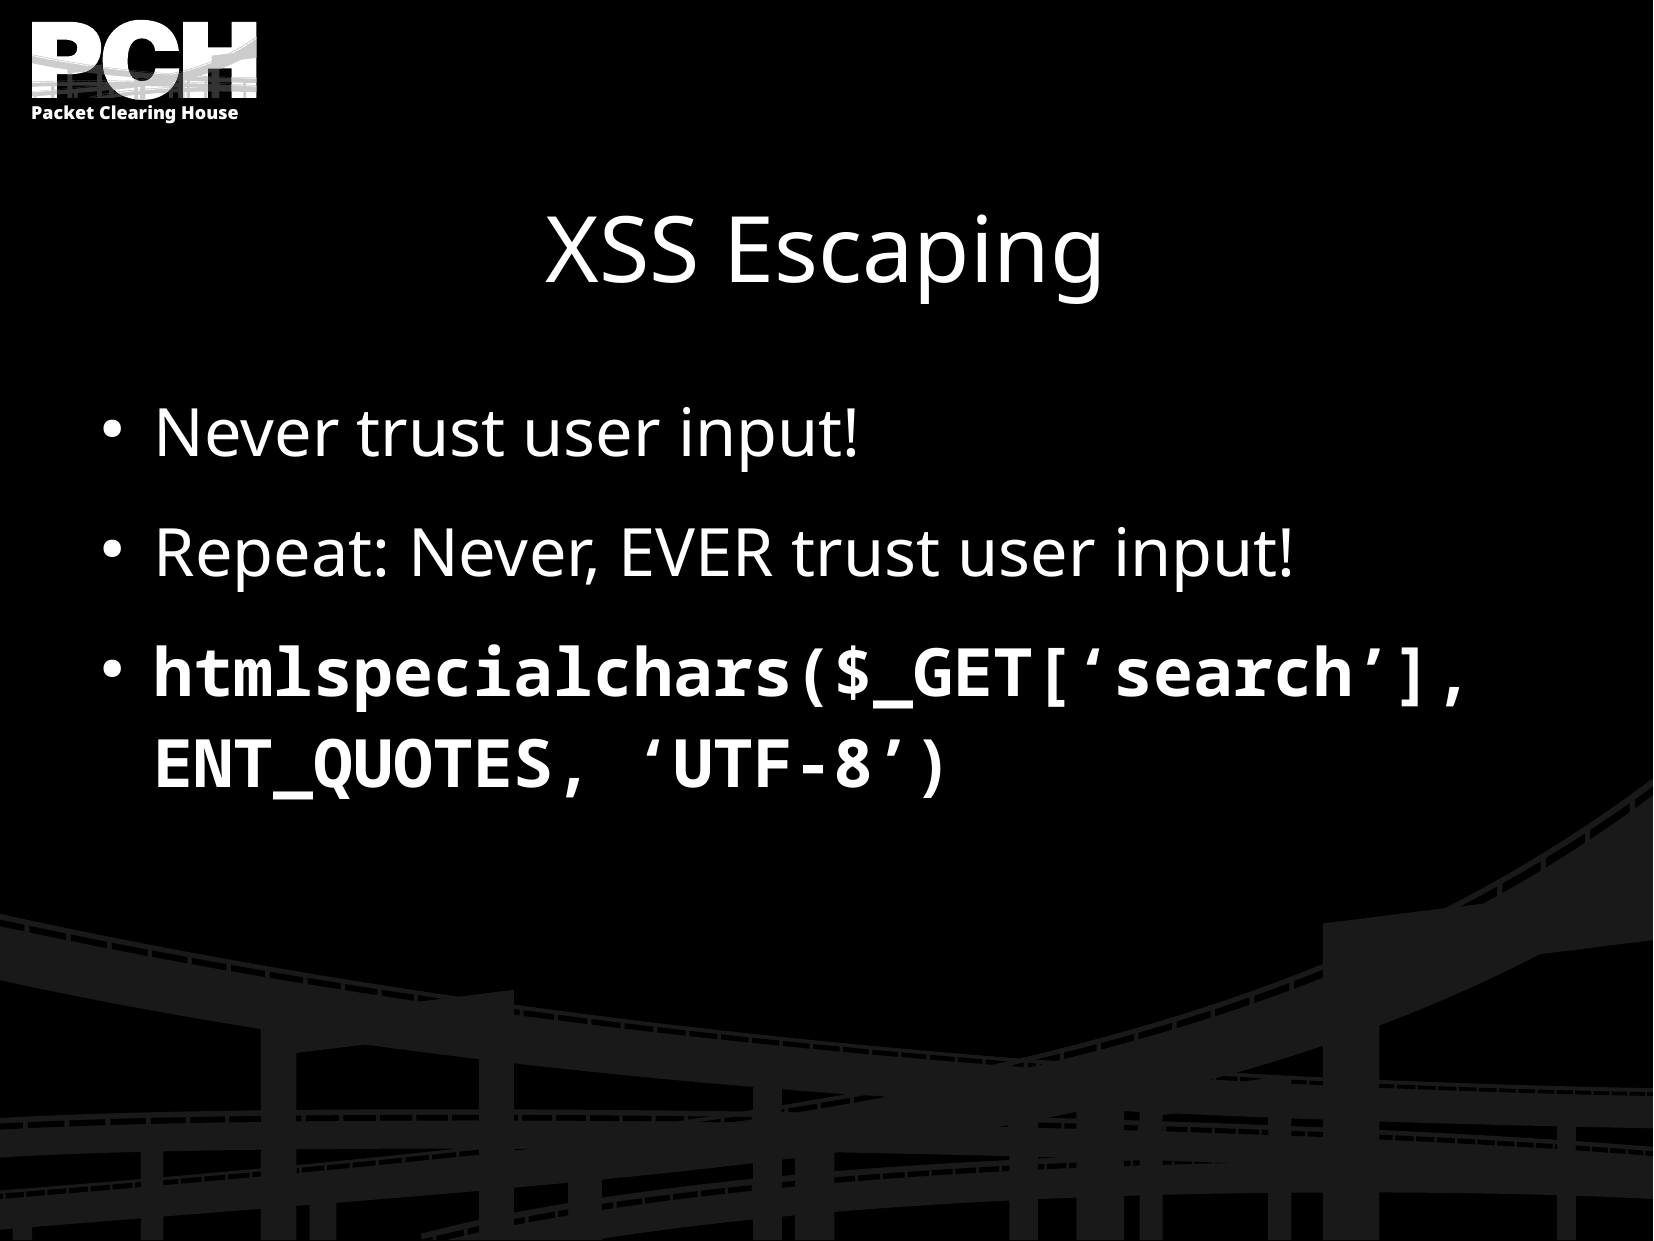

# XSS Escaping
Never trust user input!
Repeat: Never, EVER trust user input!
htmlspecialchars($_GET[‘search’], ENT_QUOTES, ‘UTF-8’)